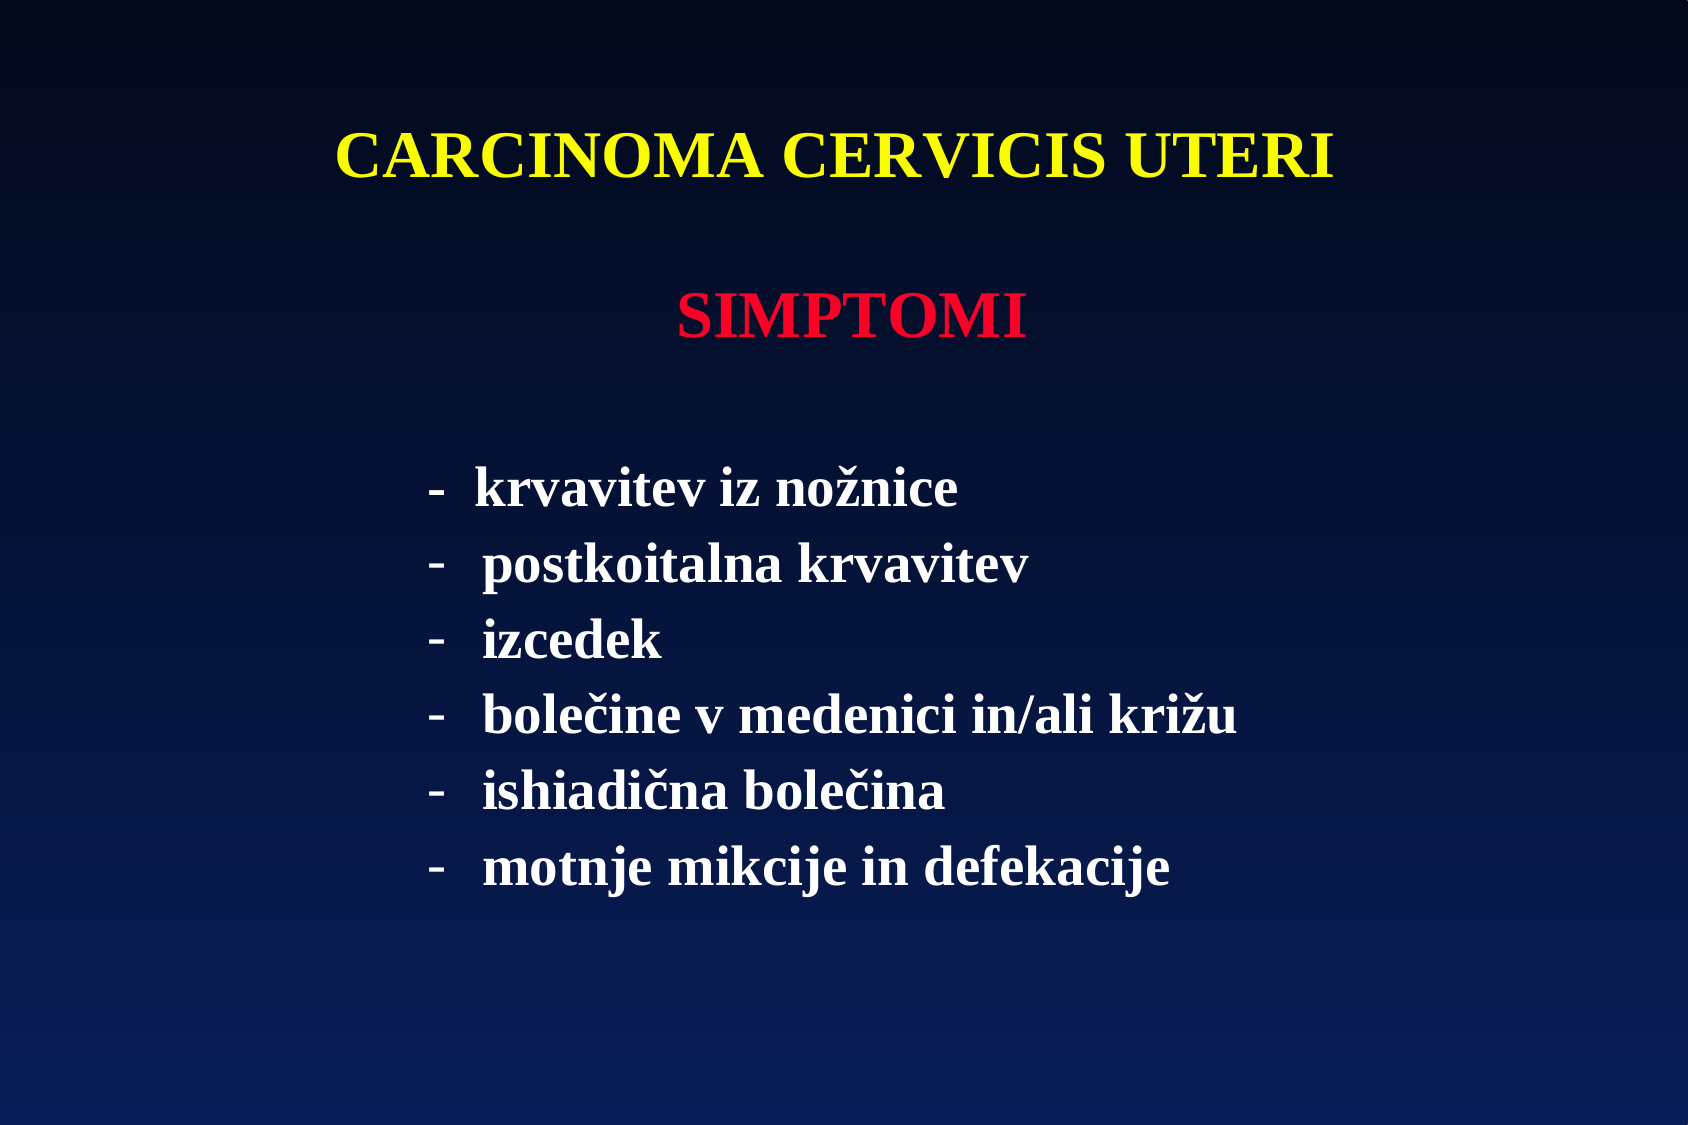

# CARCINOMA CERVICIS UTERI SIMPTOMI
- krvavitev iz nožnice
postkoitalna krvavitev
izcedek
bolečine v medenici in/ali križu
ishiadična bolečina
motnje mikcije in defekacije